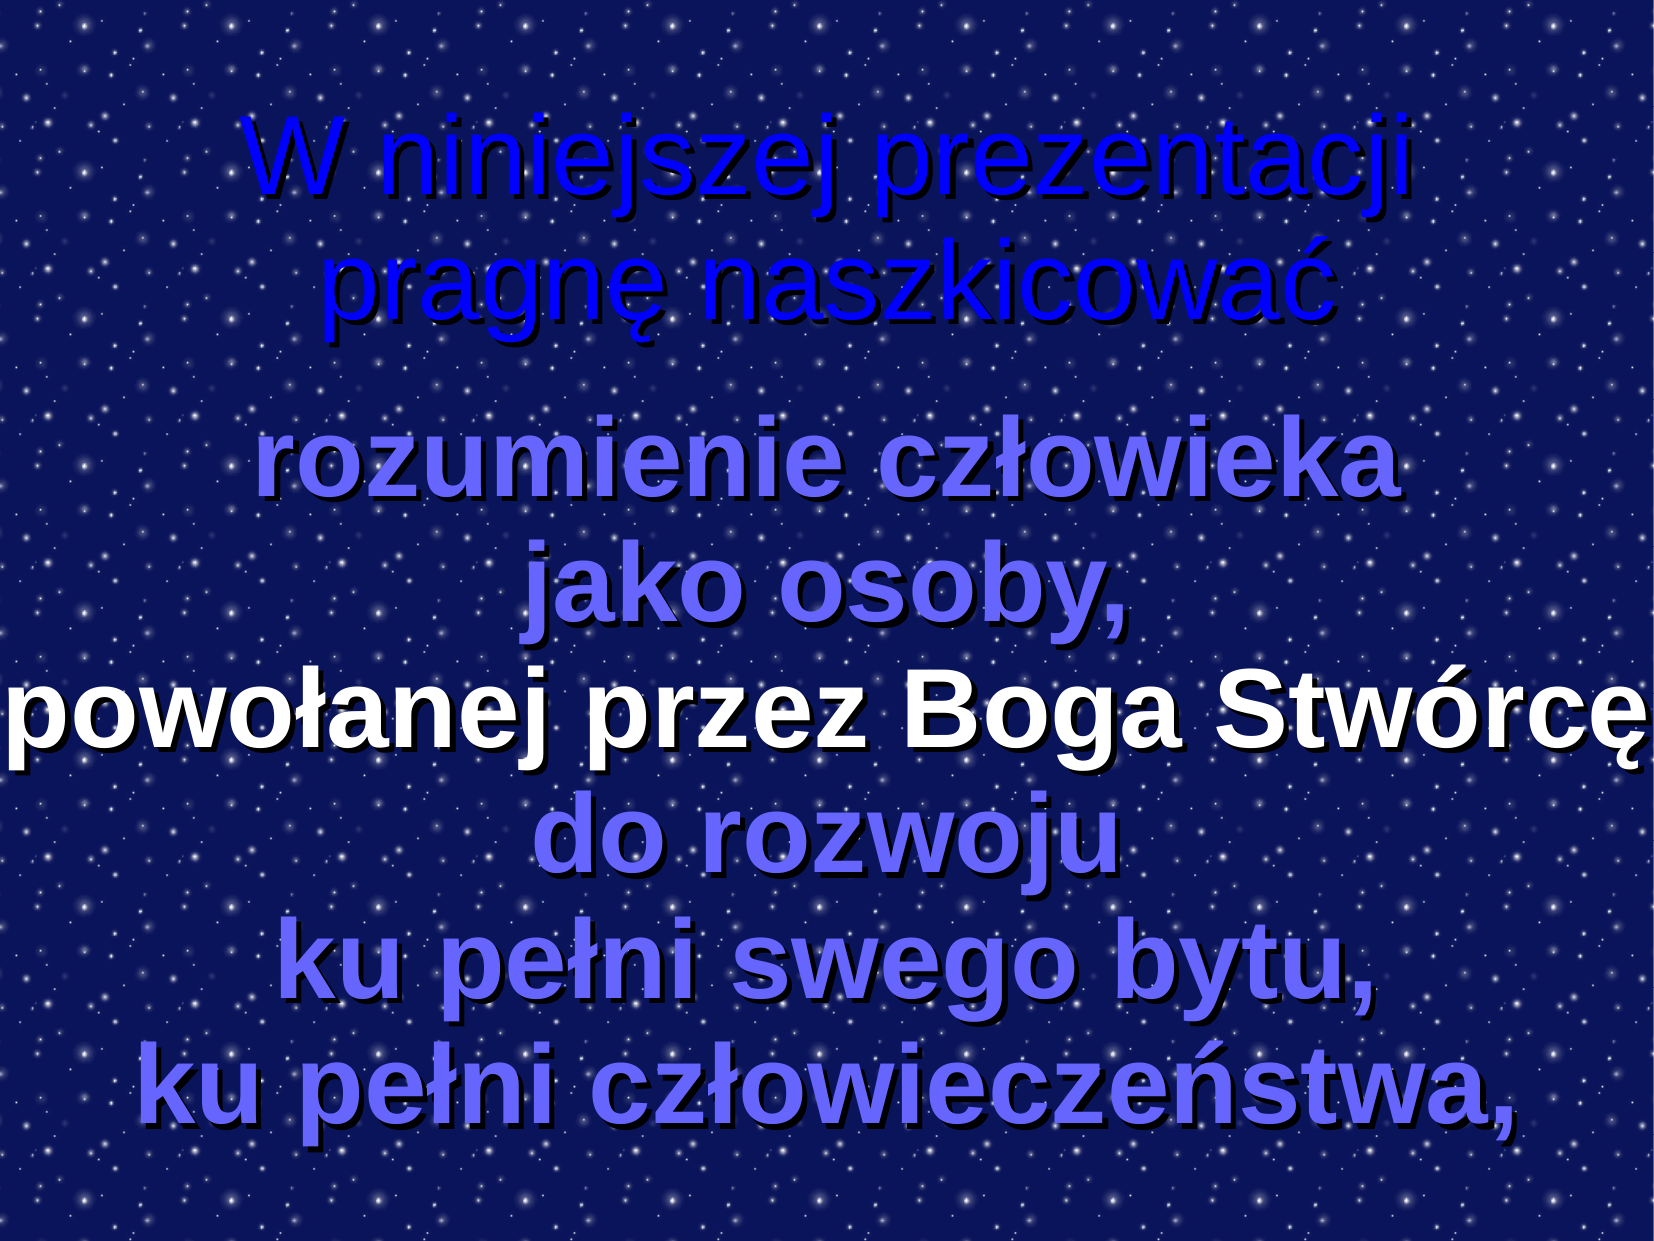

# W niniejszej prezentacji
pragnę naszkicować
rozumienie człowieka
jako osoby,
powołanej przez Boga Stwórcę
do rozwoju
ku pełni swego bytu,
ku pełni człowieczeństwa,